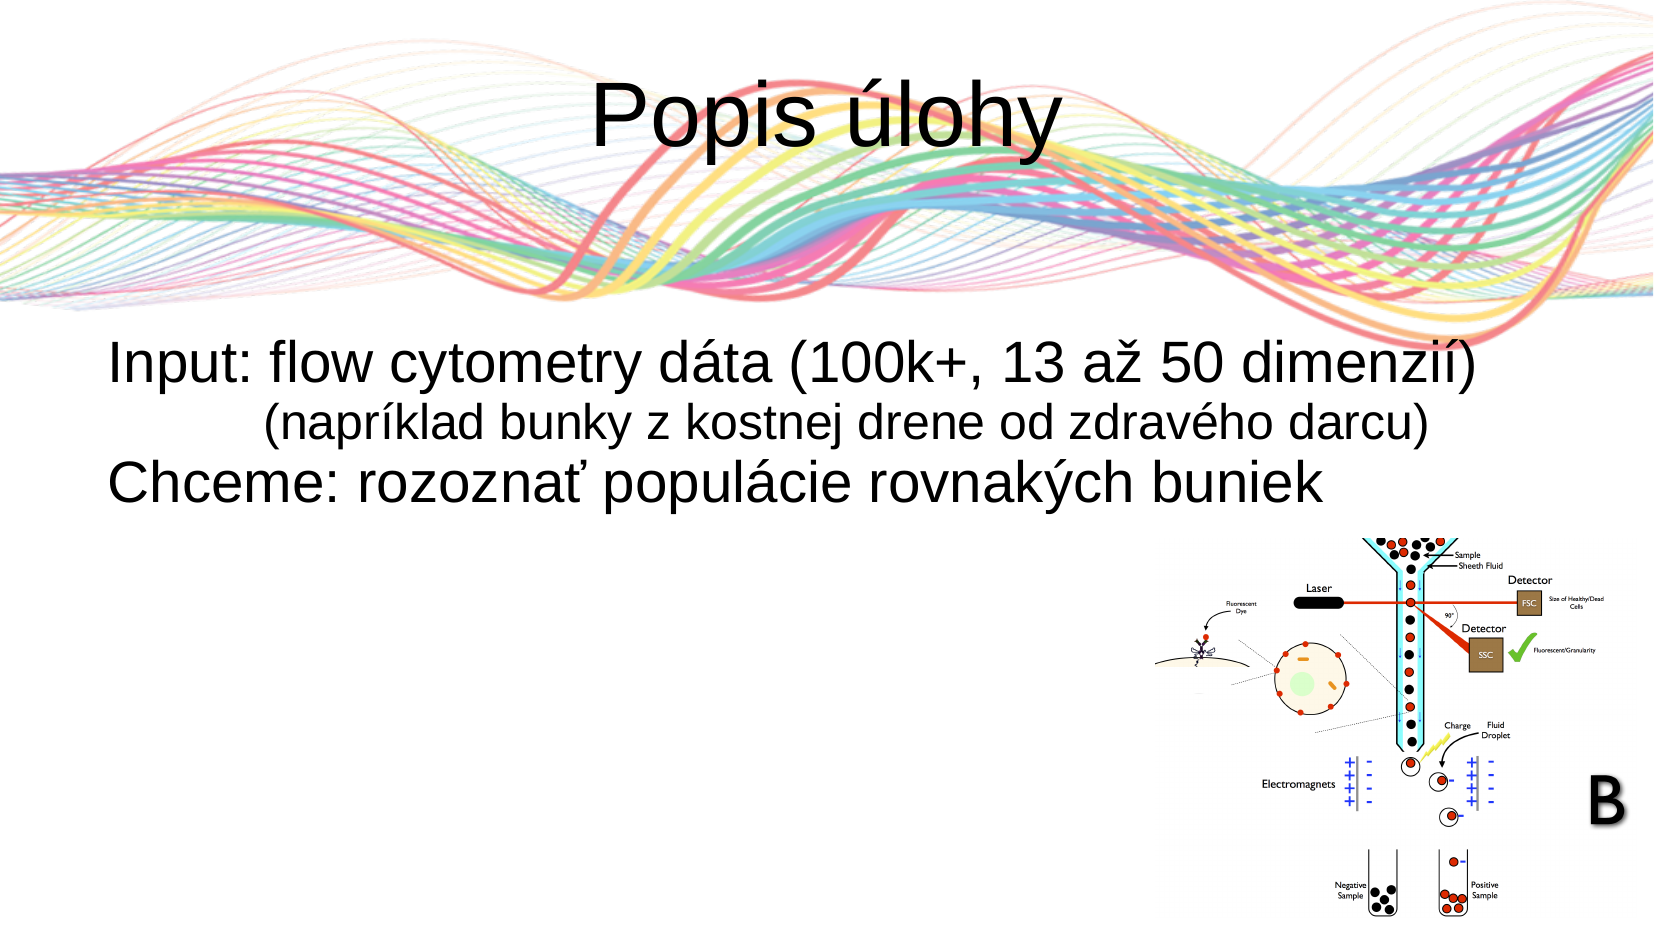

# Popis úlohy
Input: flow cytometry dáta (100k+, 13 až 50 dimenzií)
 (napríklad bunky z kostnej drene od zdravého darcu)
Chceme: rozoznať populácie rovnakých buniek